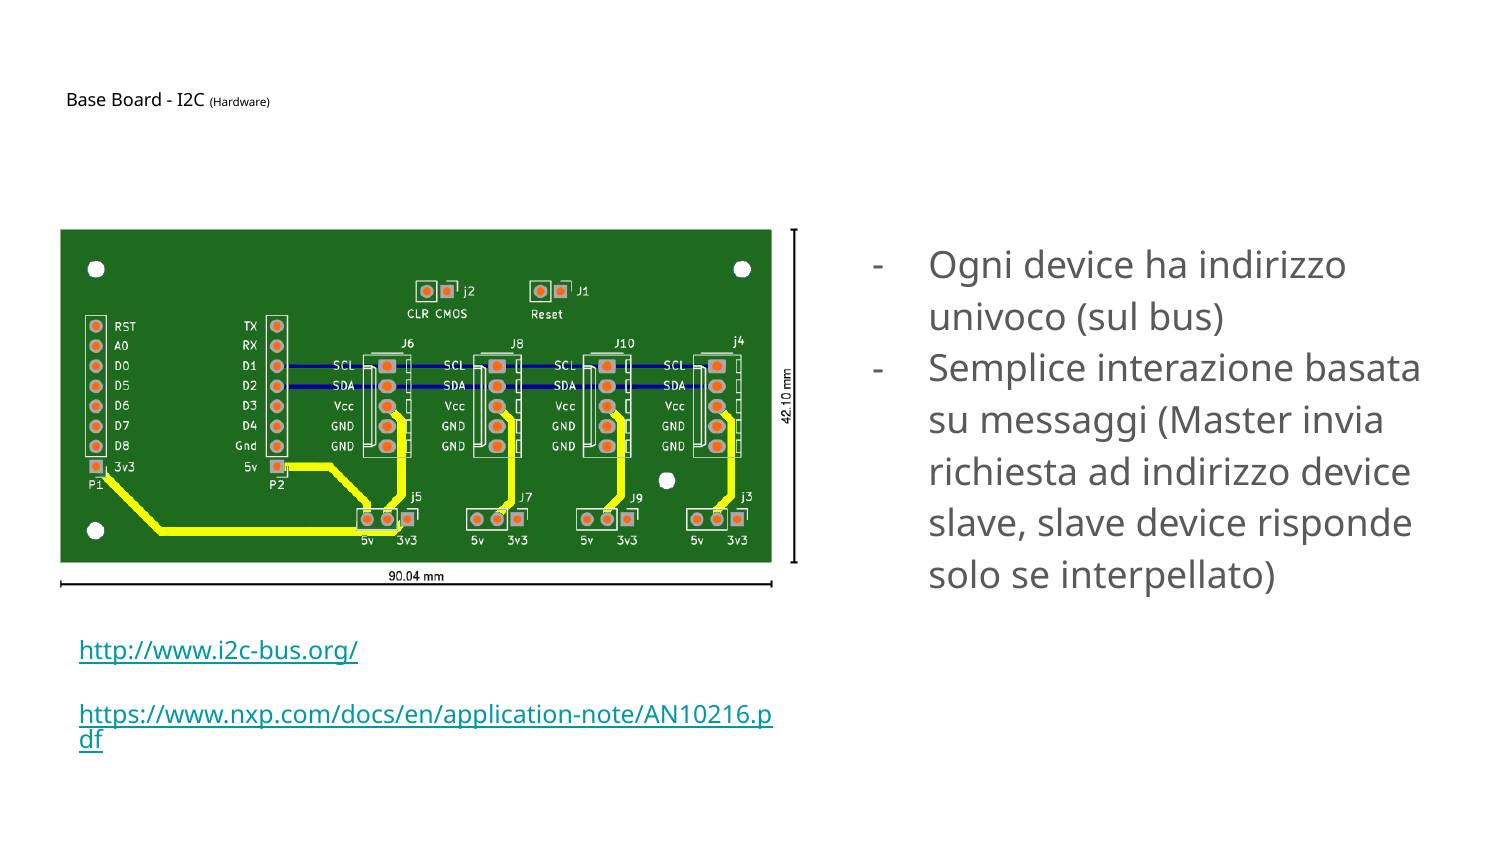

Base Board - I2C (Hardware)
# Ogni device ha indirizzo univoco (sul bus)
Semplice interazione basata su messaggi (Master invia richiesta ad indirizzo device slave, slave device risponde solo se interpellato)
http://www.i2c-bus.org/
https://www.nxp.com/docs/en/application-note/AN10216.pdf